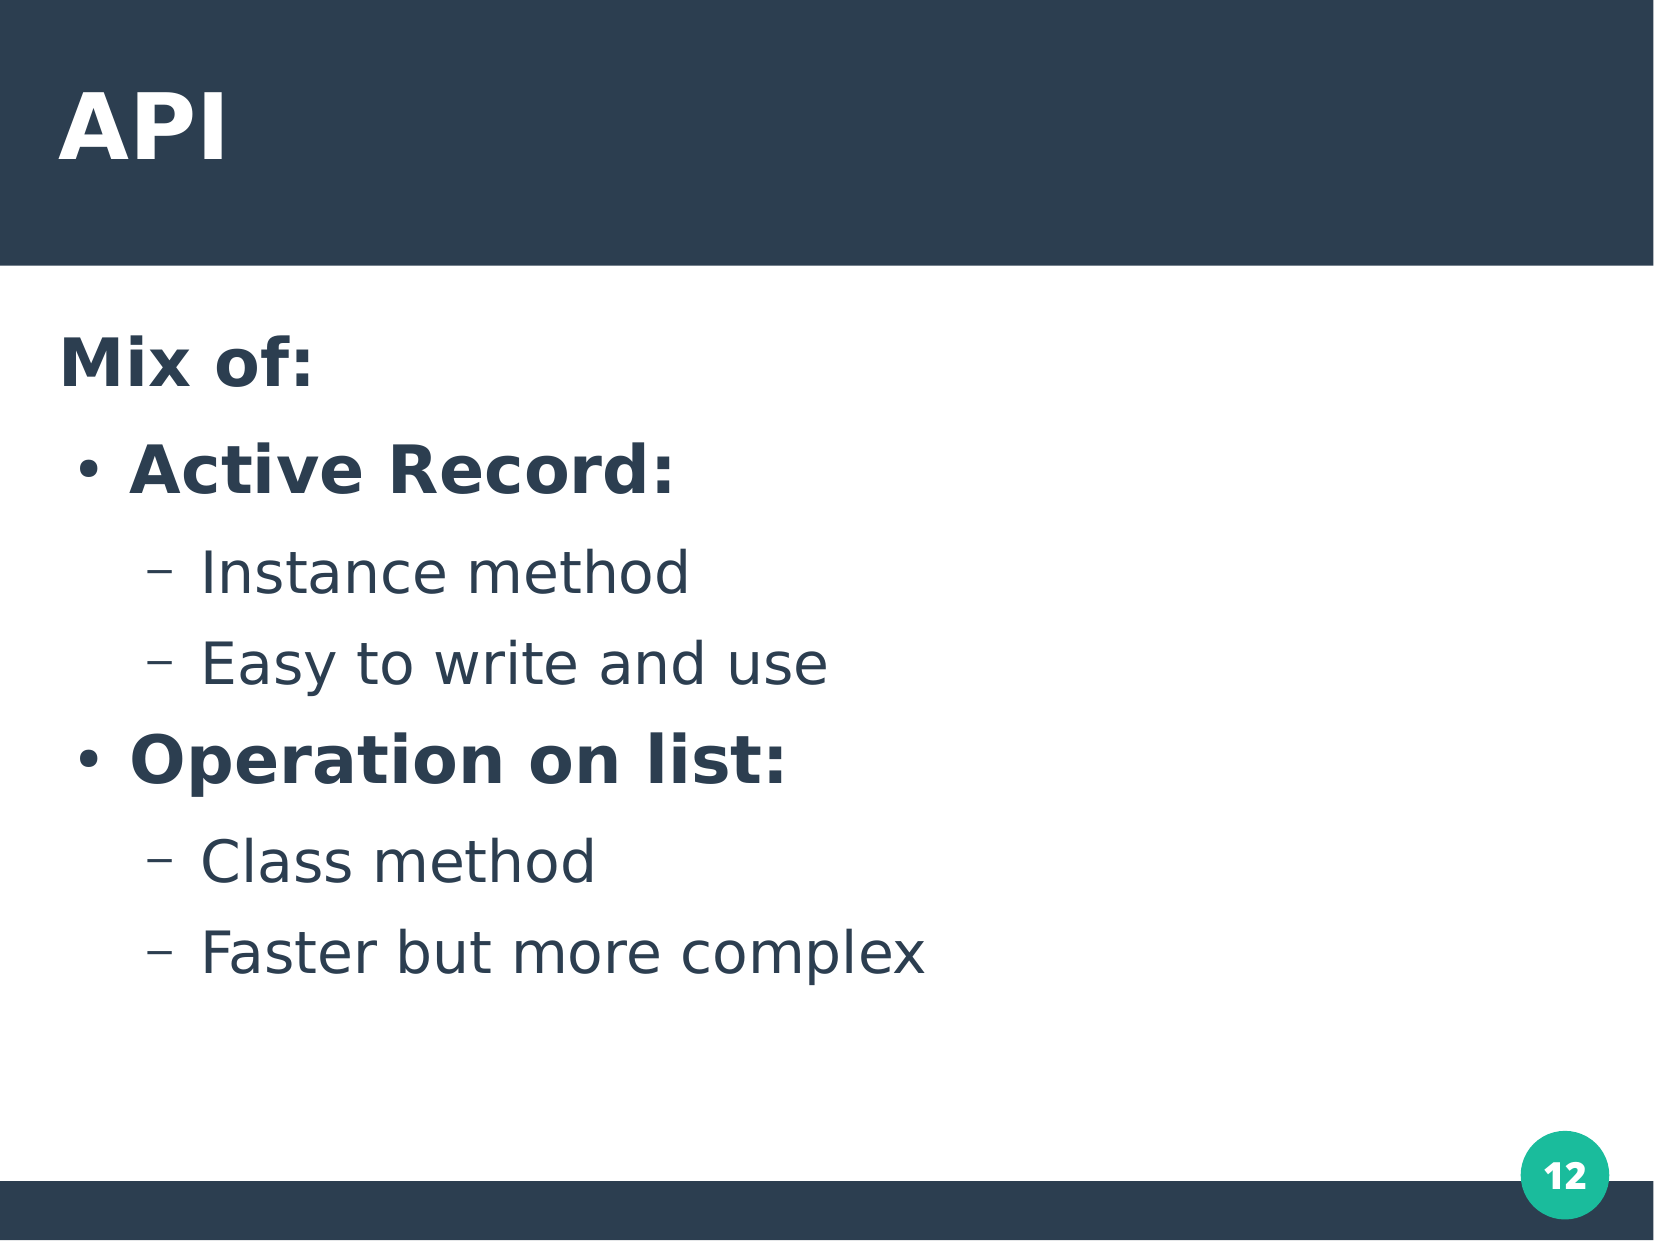

# API
Mix of:
Active Record:
Instance method
Easy to write and use
Operation on list:
Class method
Faster but more complex
12